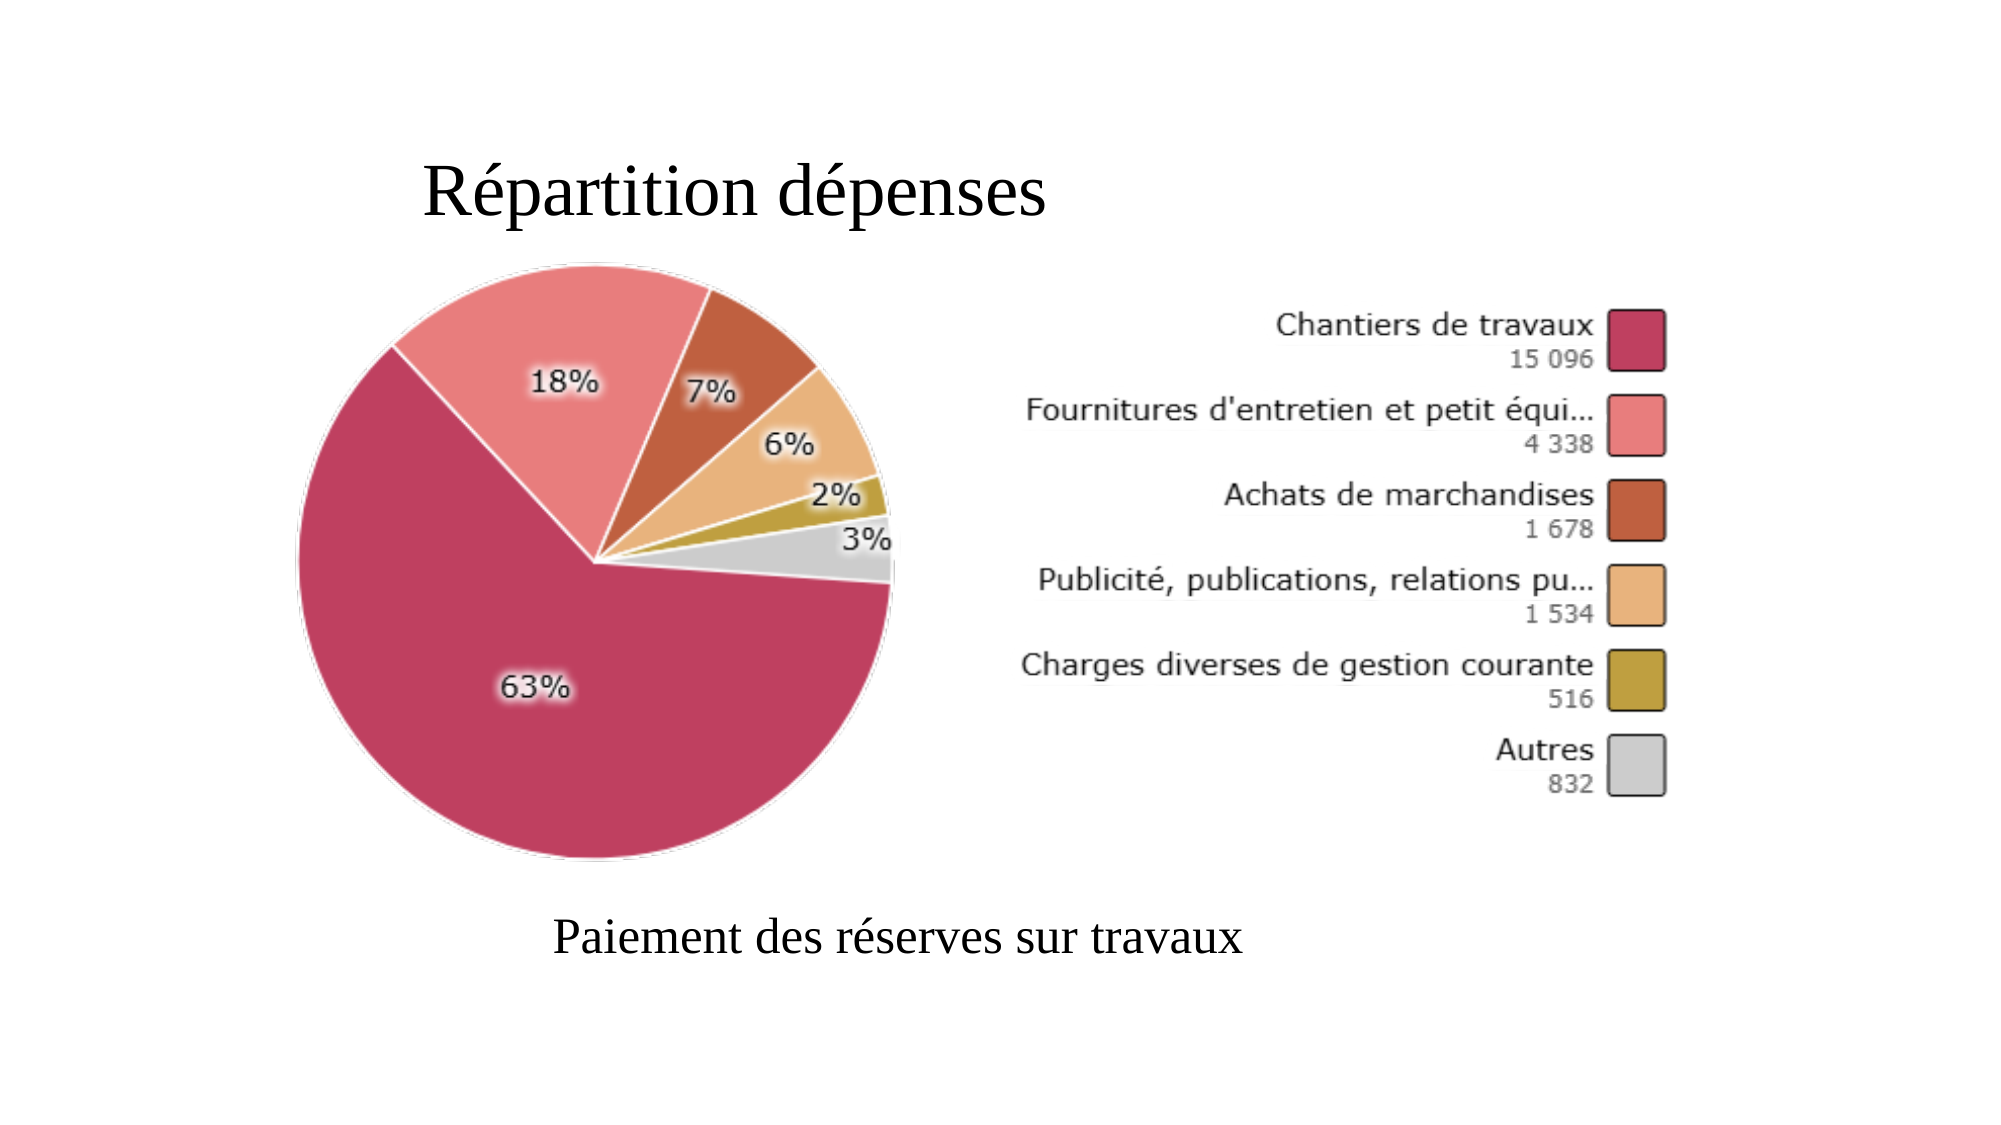

Répartition dépenses
Paiement des réserves sur travaux